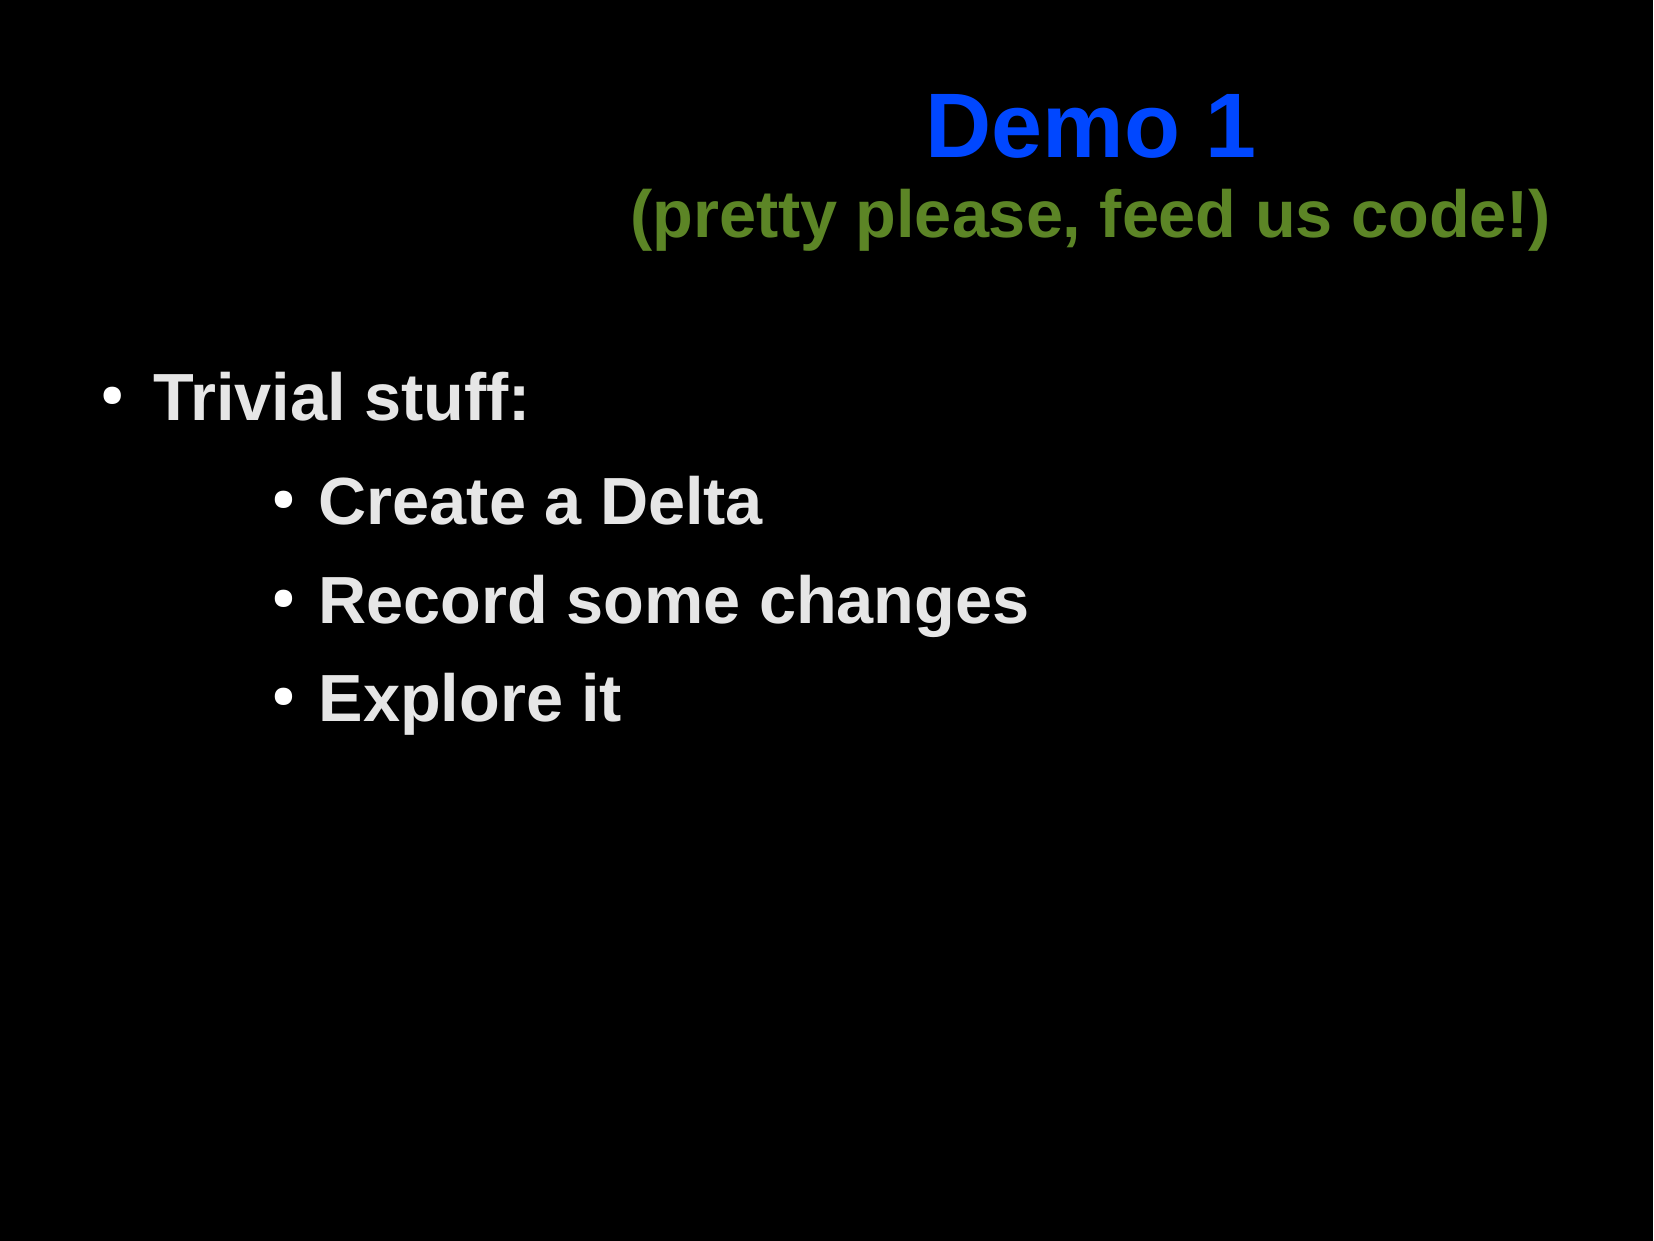

# Demo 1 (pretty please, feed us code!)
Trivial stuff:
Create a Delta
Record some changes
Explore it